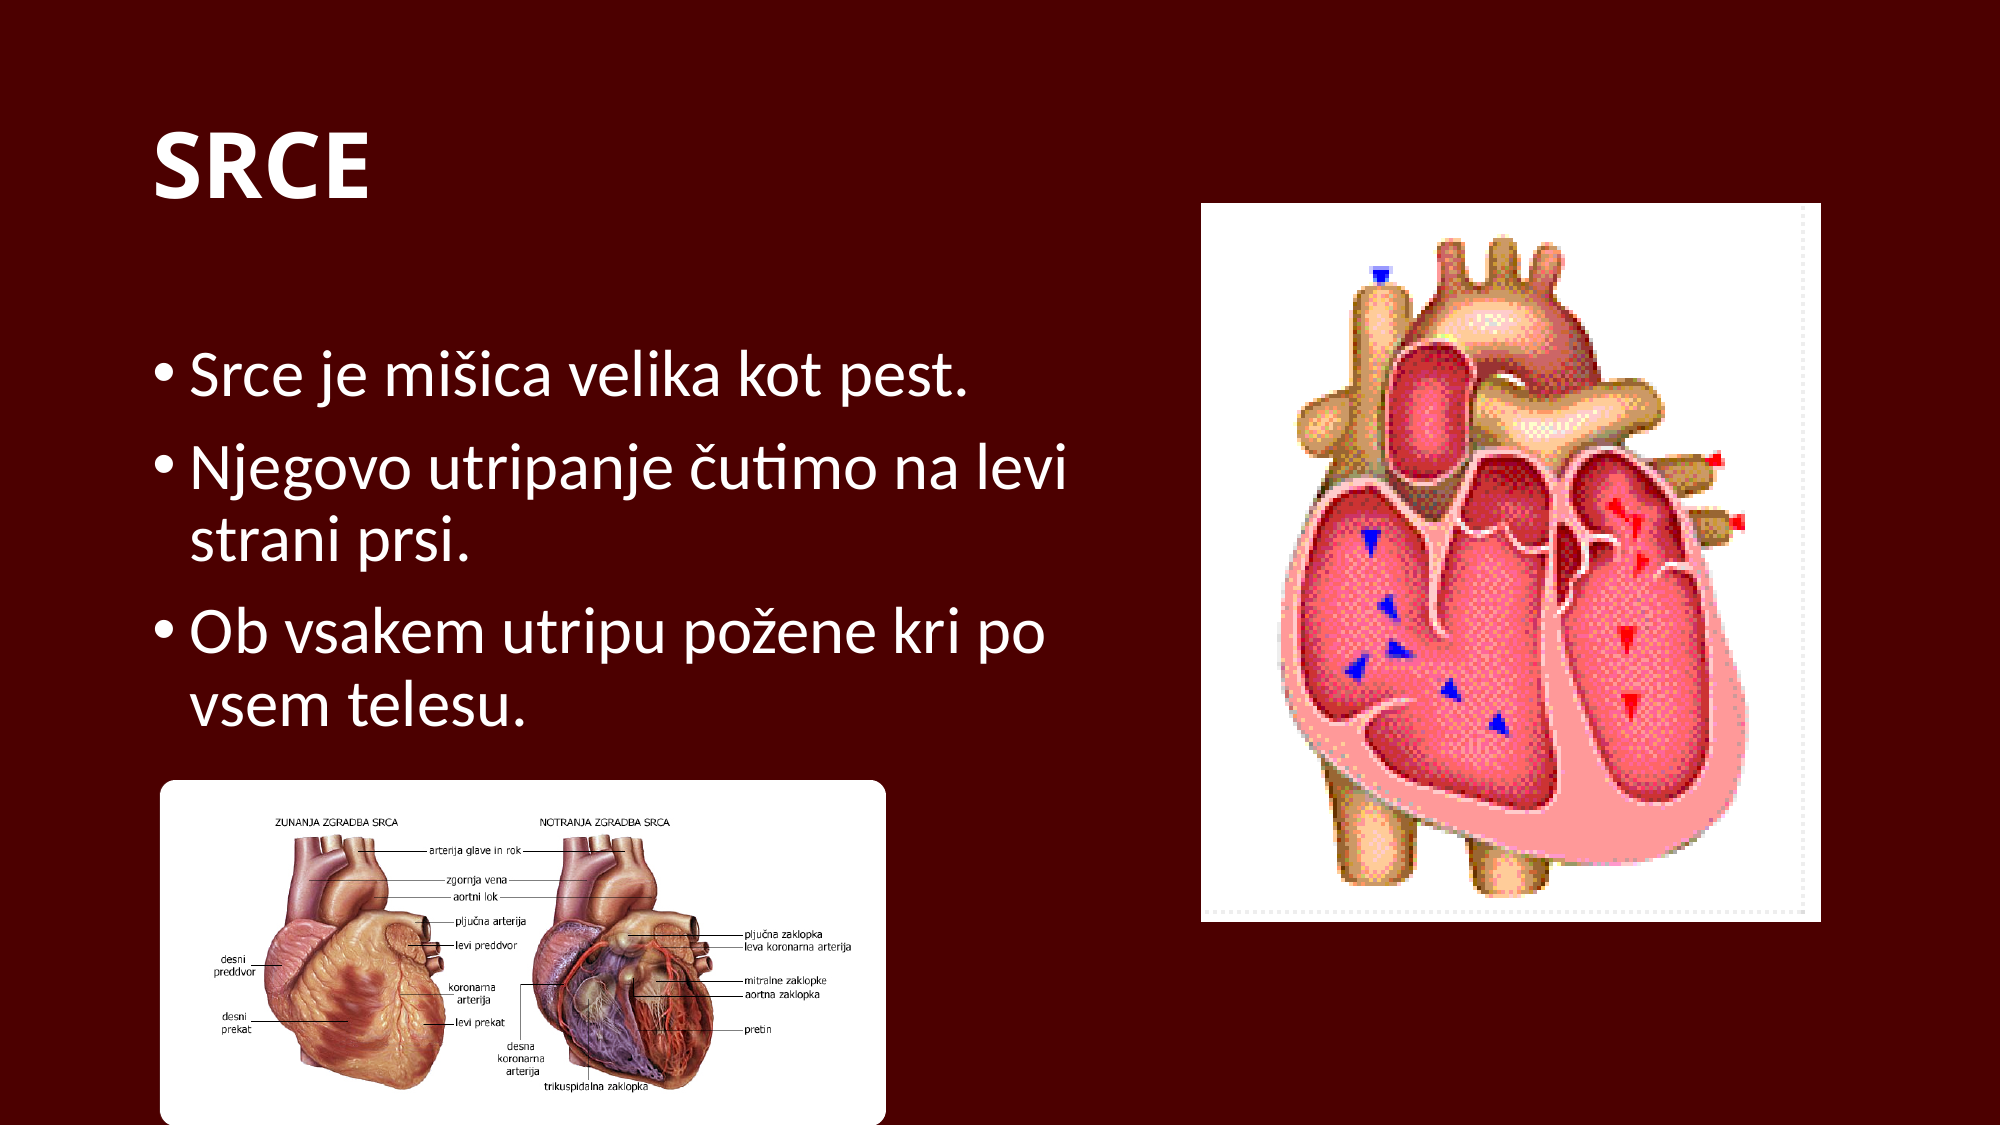

# SRCE
Srce je mišica velika kot pest.
Njegovo utripanje čutimo na levi strani prsi.
Ob vsakem utripu požene kri po vsem telesu.